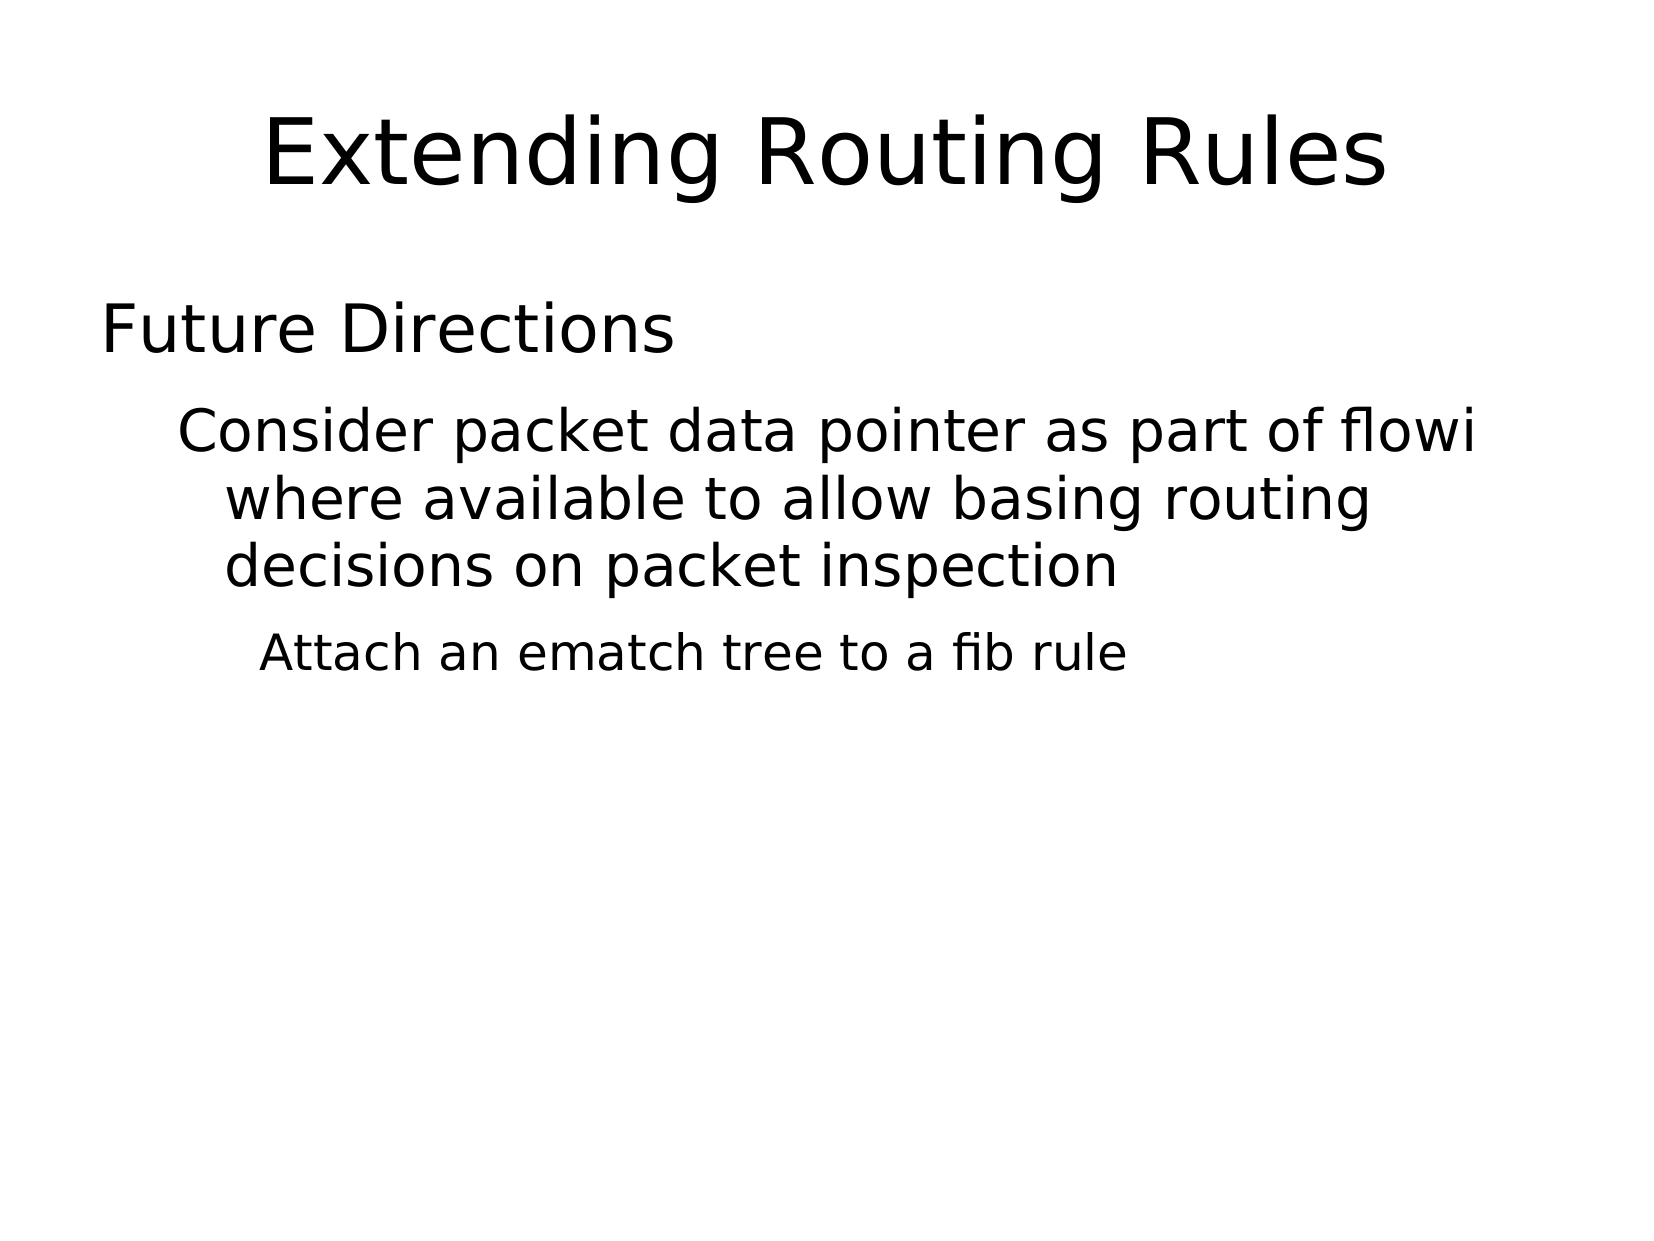

# Extending Routing Rules
Future Directions
Consider packet data pointer as part of flowi where available to allow basing routing decisions on packet inspection
Attach an ematch tree to a fib rule